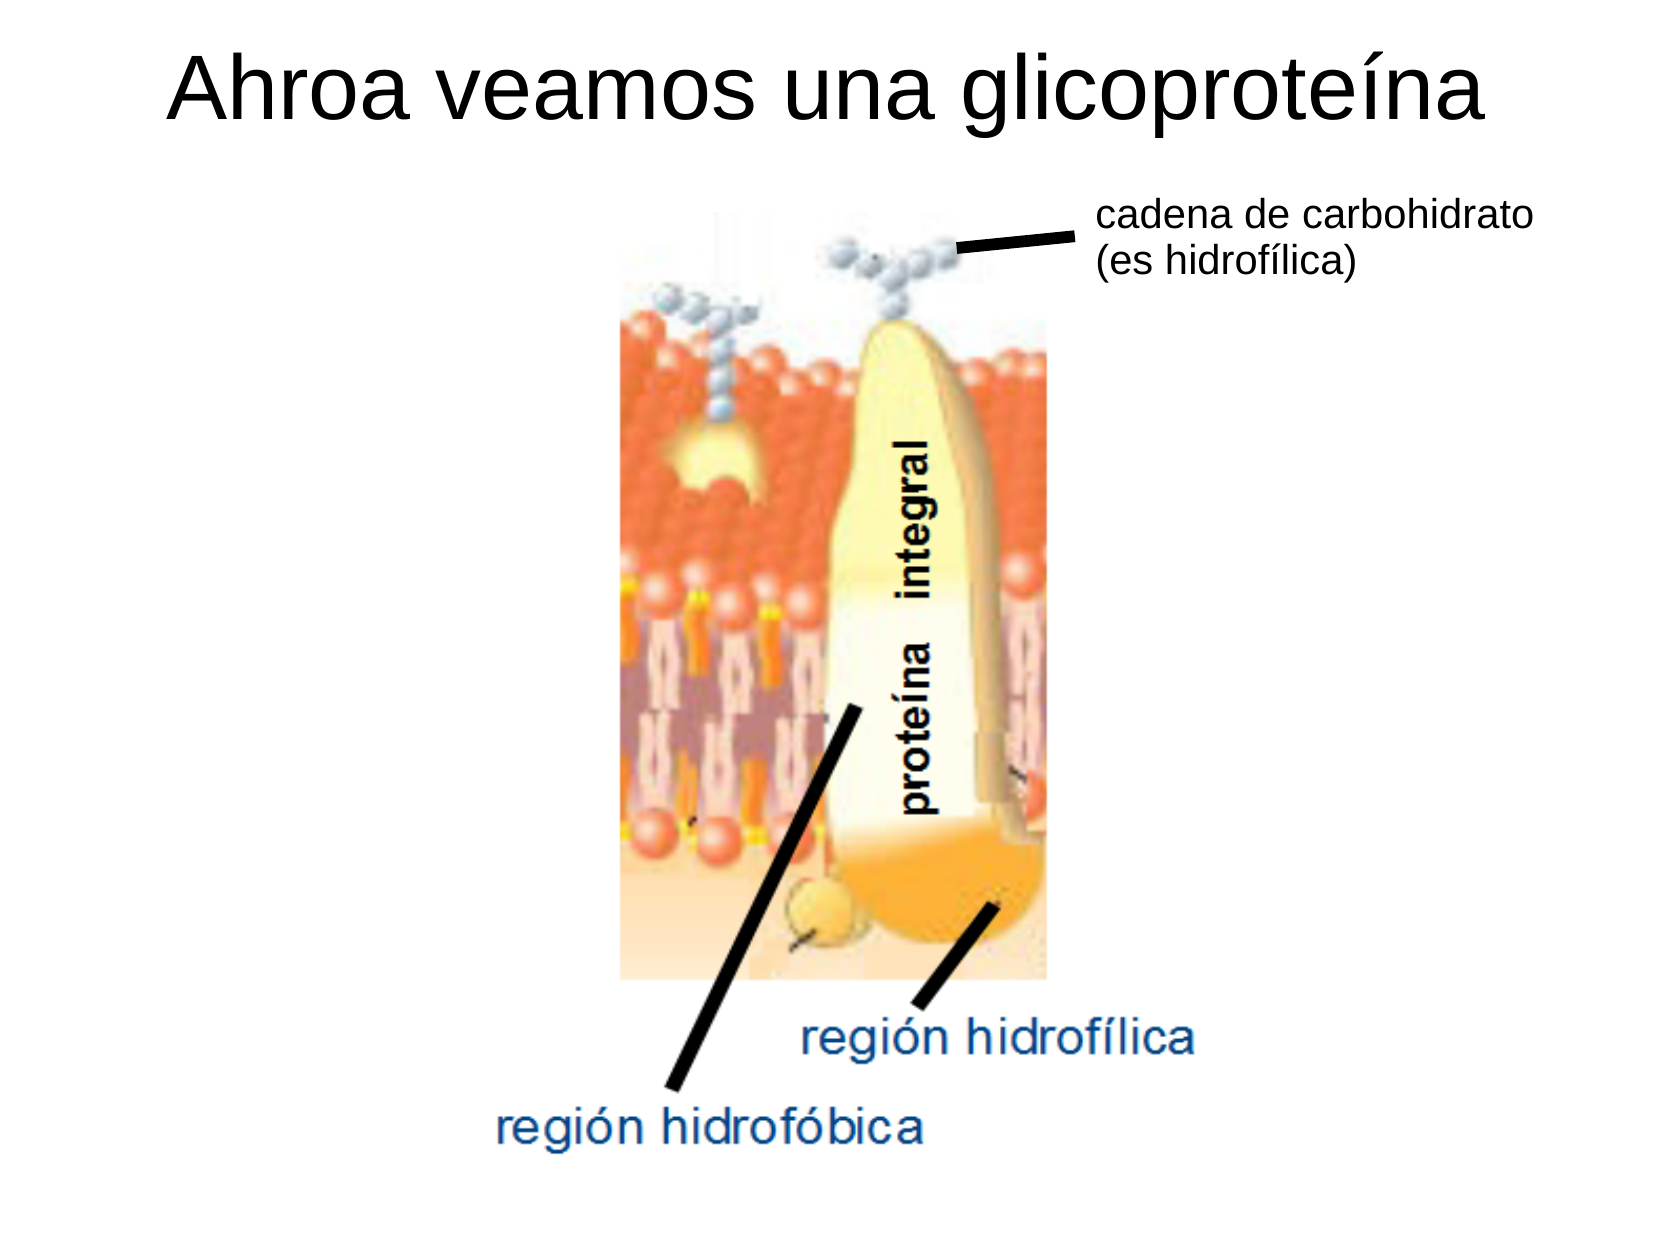

# Ahroa veamos una glicoproteína
cadena de carbohidrato
(es hidrofílica)